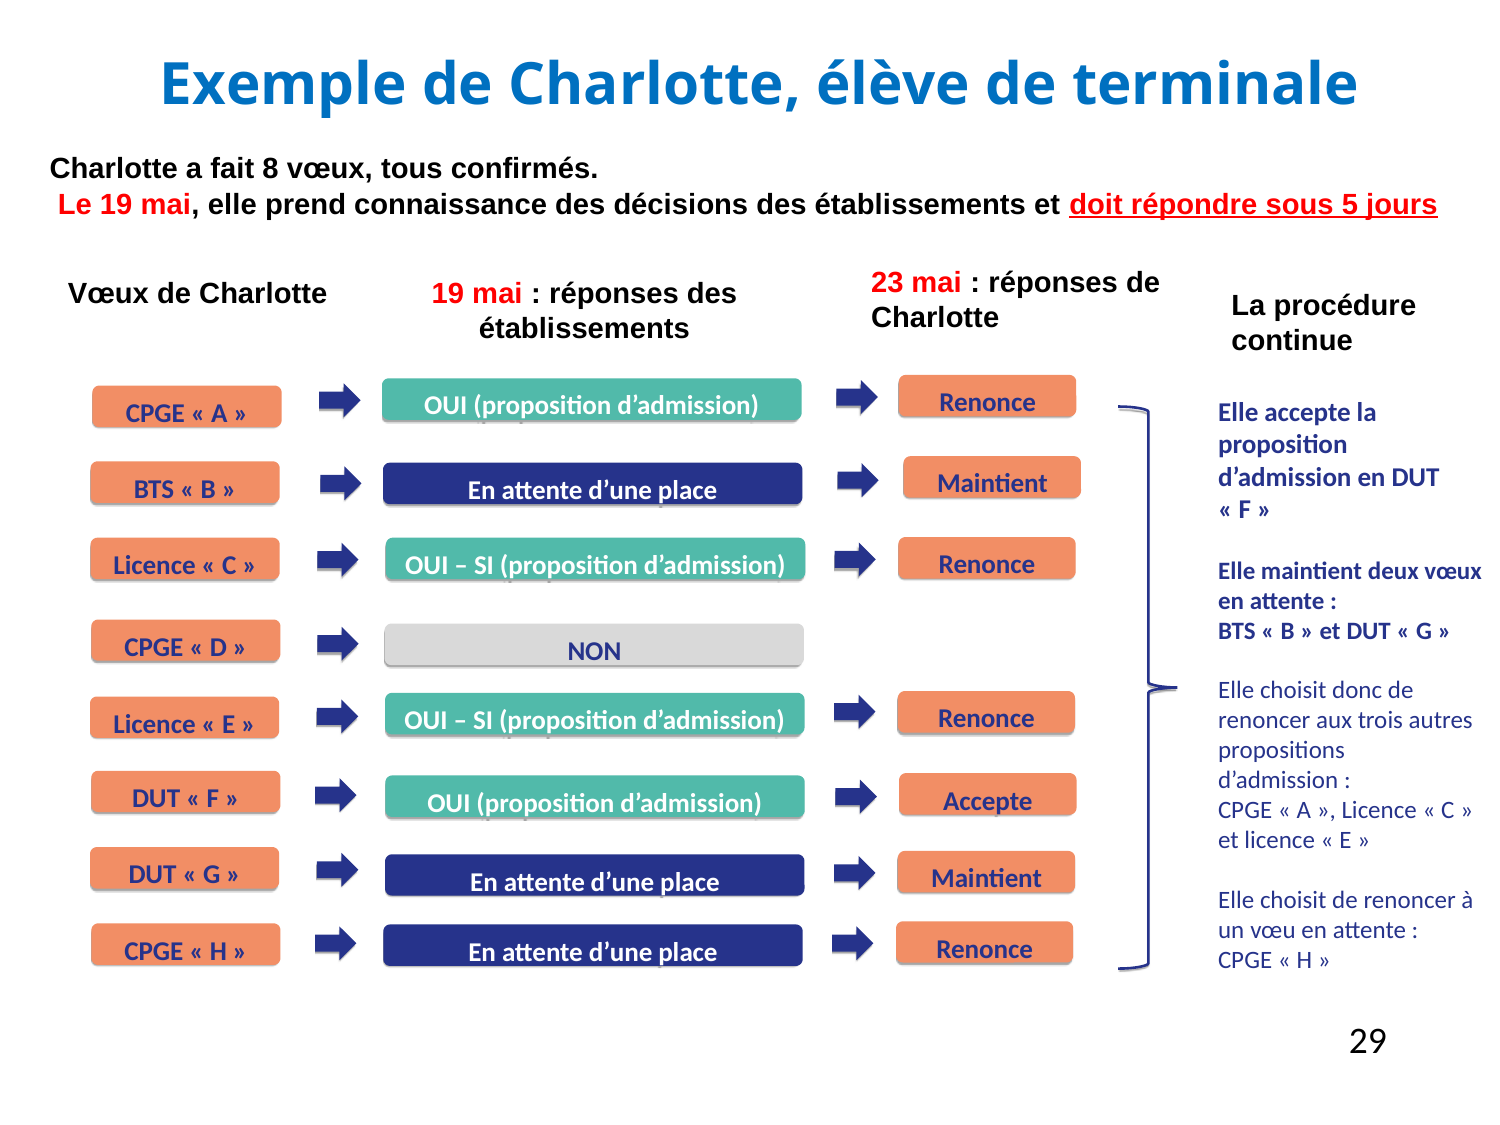

# Exemple de Charlotte, élève de terminale
Charlotte a fait 8 vœux, tous confirmés.
 Le 19 mai, elle prend connaissance des décisions des établissements et doit répondre sous 5 jours
23 mai : réponses de Charlotte
Vœux de Charlotte
19 mai : réponses des établissements
La procédure continue
Renonce
OUI (proposition d’admission)
CPGE « A »
Elle accepte la proposition d’admission en DUT « F »
Elle maintient deux vœux en attente :
BTS « B » et DUT « G »
Elle choisit donc de renoncer aux trois autres propositions d’admission :
CPGE « A », Licence « C » et licence « E »
Elle choisit de renoncer à un vœu en attente :
CPGE « H »
Maintient
BTS « B »
En attente d’une place
Renonce
Licence « C »
OUI – SI (proposition d’admission)
CPGE « D »
NON
Renonce
OUI – SI (proposition d’admission)
Licence « E »
DUT « F »
Accepte
OUI (proposition d’admission)
DUT « G »
Maintient
En attente d’une place
Renonce
CPGE « H »
En attente d’une place